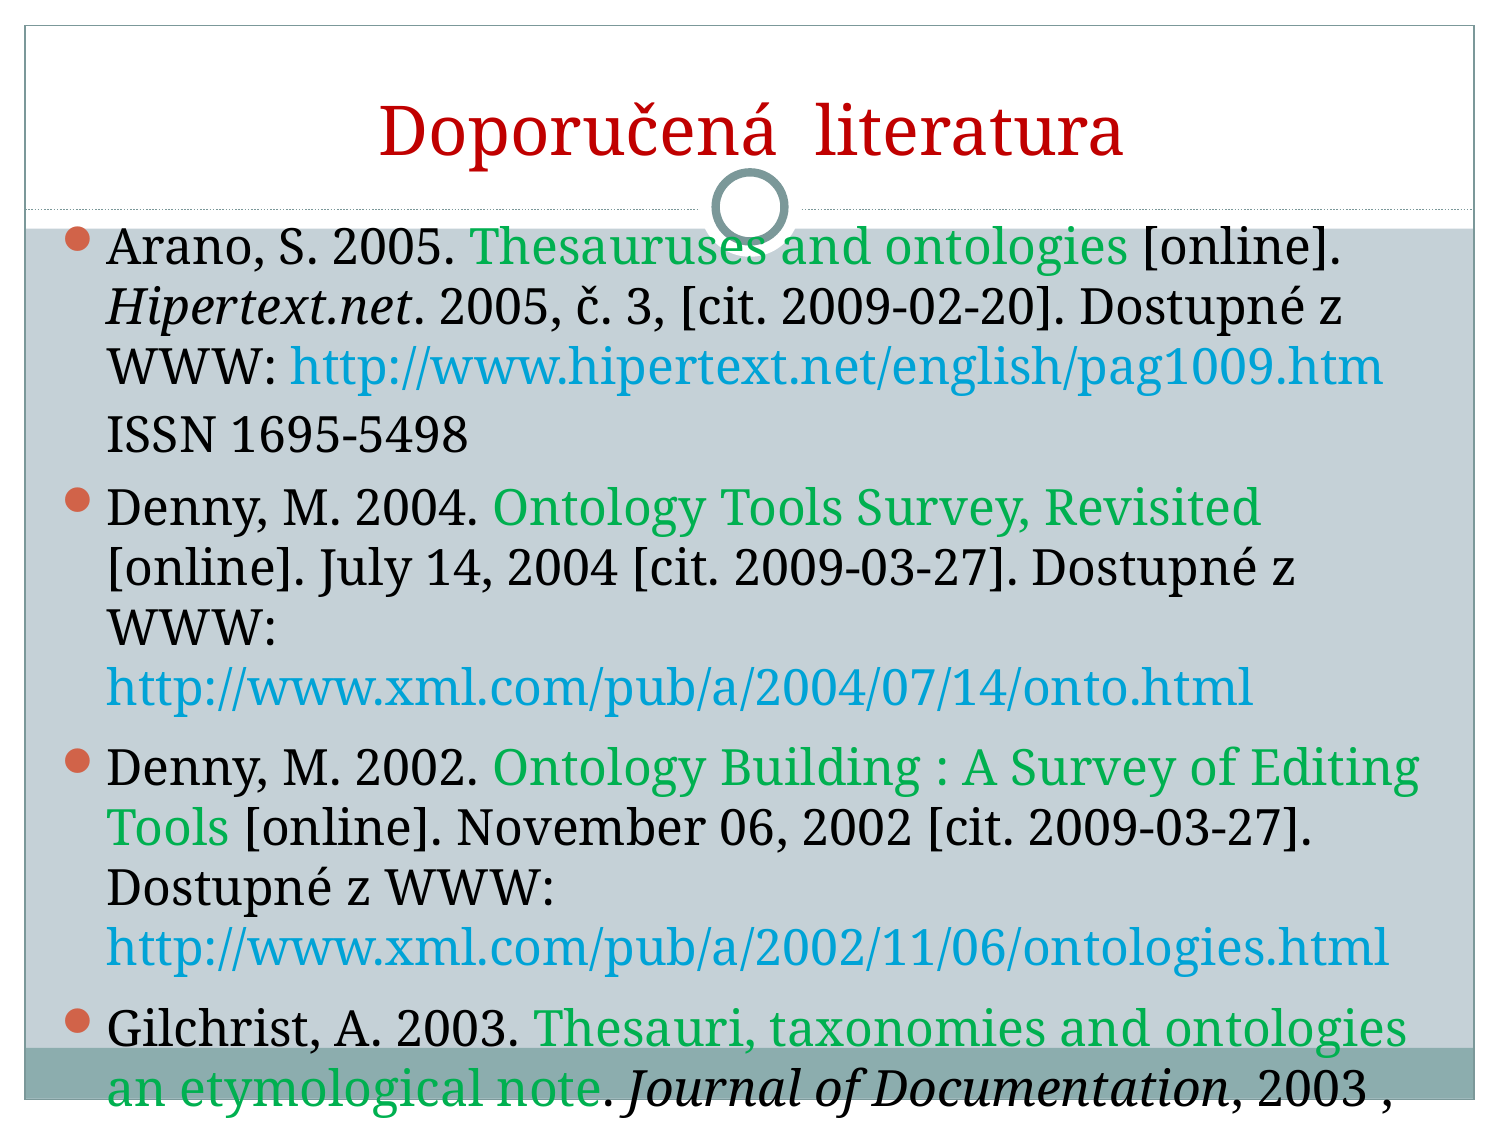

#
Doporučená literatura
Arano, S. 2005. Thesauruses and ontologies [online]. Hipertext.net. 2005, č. 3, [cit. 2009-02-20]. Dostupné z WWW: http://www.hipertext.net/english/pag1009.htm
ISSN 1695-5498
Denny, M. 2004. Ontology Tools Survey, Revisited [online]. July 14, 2004 [cit. 2009-03-27]. Dostupné z WWW: http://www.xml.com/pub/a/2004/07/14/onto.html
Denny, M. 2002. Ontology Building : A Survey of Editing Tools [online]. November 06, 2002 [cit. 2009-03-27]. Dostupné z WWW: http://www.xml.com/pub/a/2002/11/06/ontologies.html
Gilchrist, A. 2003. Thesauri, taxonomies and ontologies an etymological note. Journal of Documentation, 2003 , roč. 59, č. 1, s. 7-18.